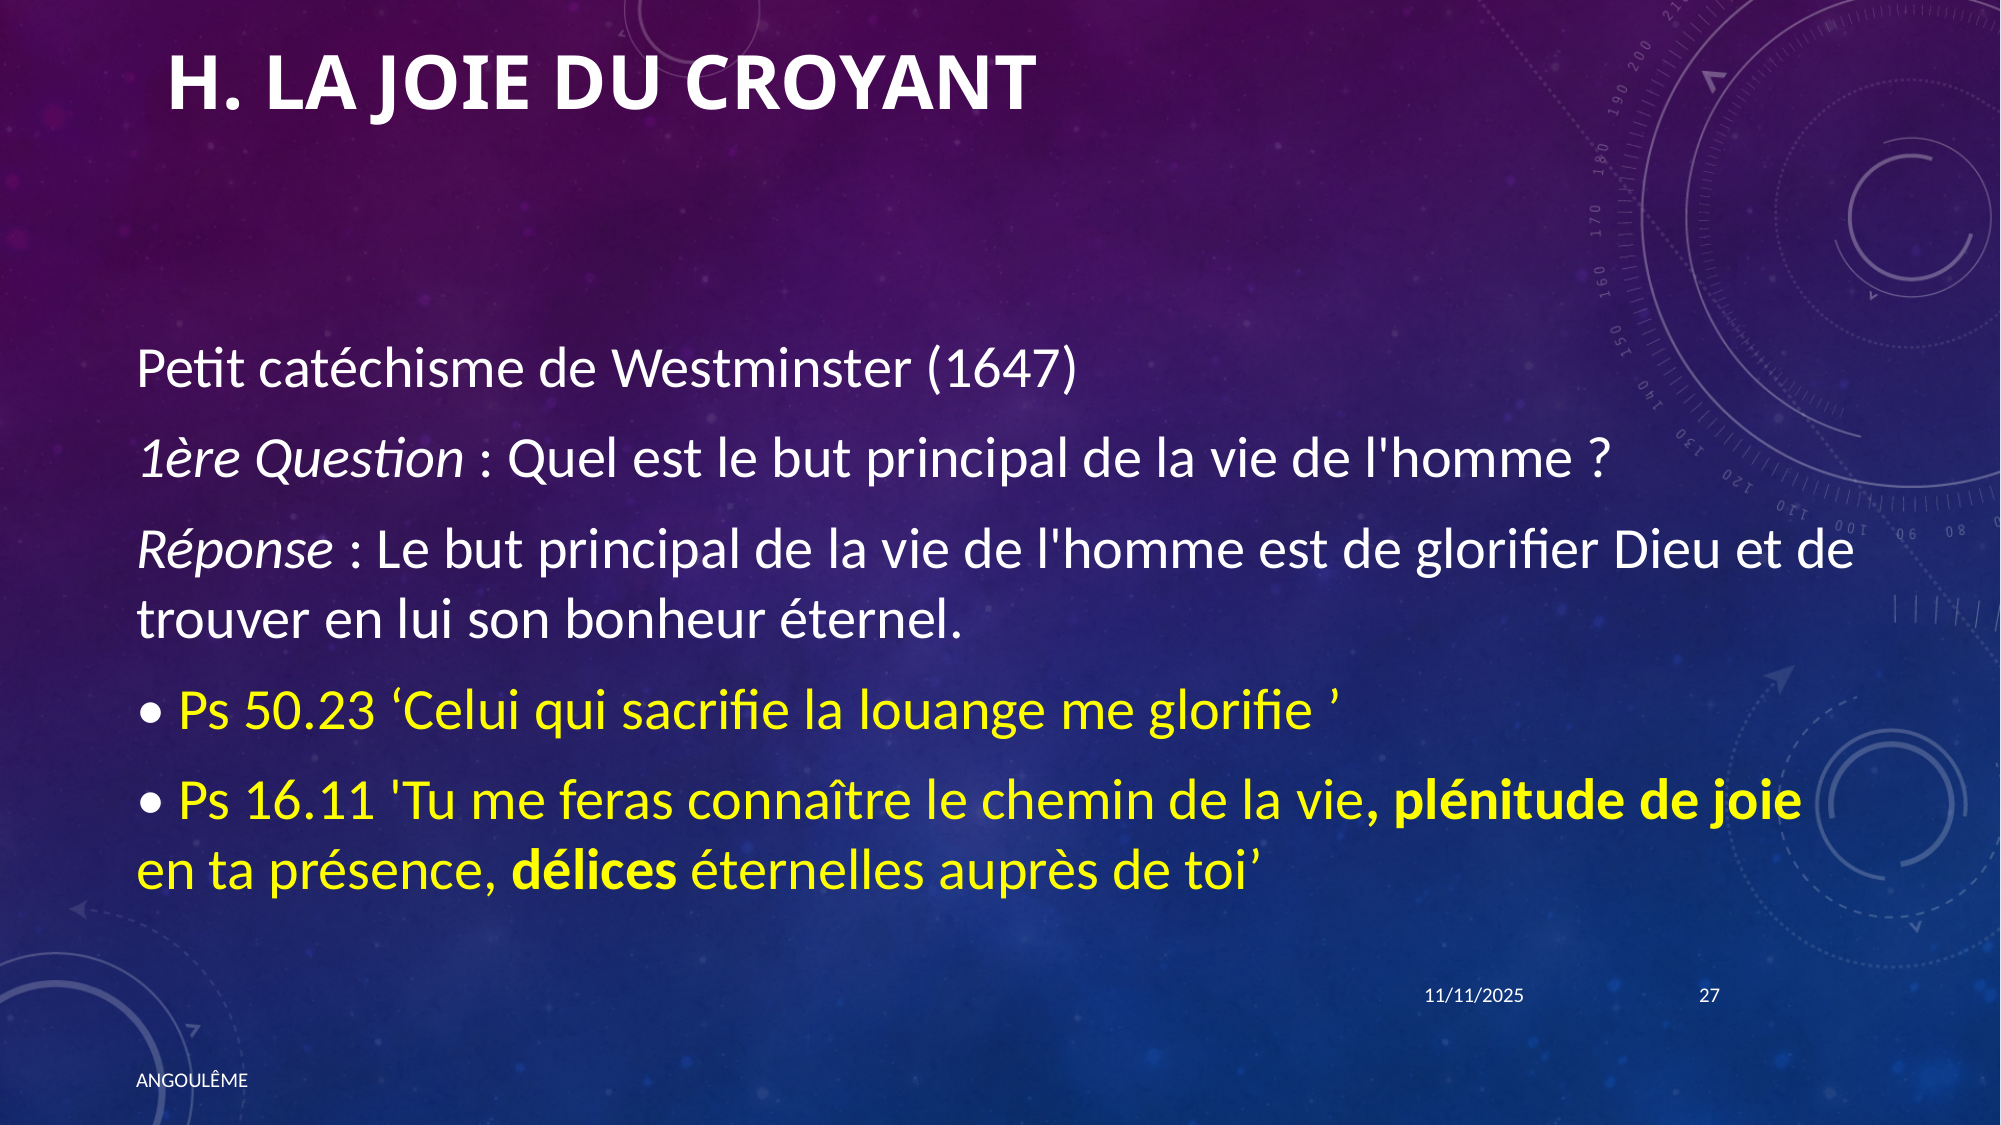

# H. La joie DU CROYANT
Petit catéchisme de Westminster (1647)
1ère Question : Quel est le but principal de la vie de l'homme ?
Réponse : Le but principal de la vie de l'homme est de glorifier Dieu et de trouver en lui son bonheur éternel.
• Ps 50.23 ‘Celui qui sacrifie la louange me glorifie ’
• Ps 16.11 'Tu me feras connaître le chemin de la vie, plénitude de joie en ta présence, délices éternelles auprès de toi’
11/11/2025
ANGOULÊME